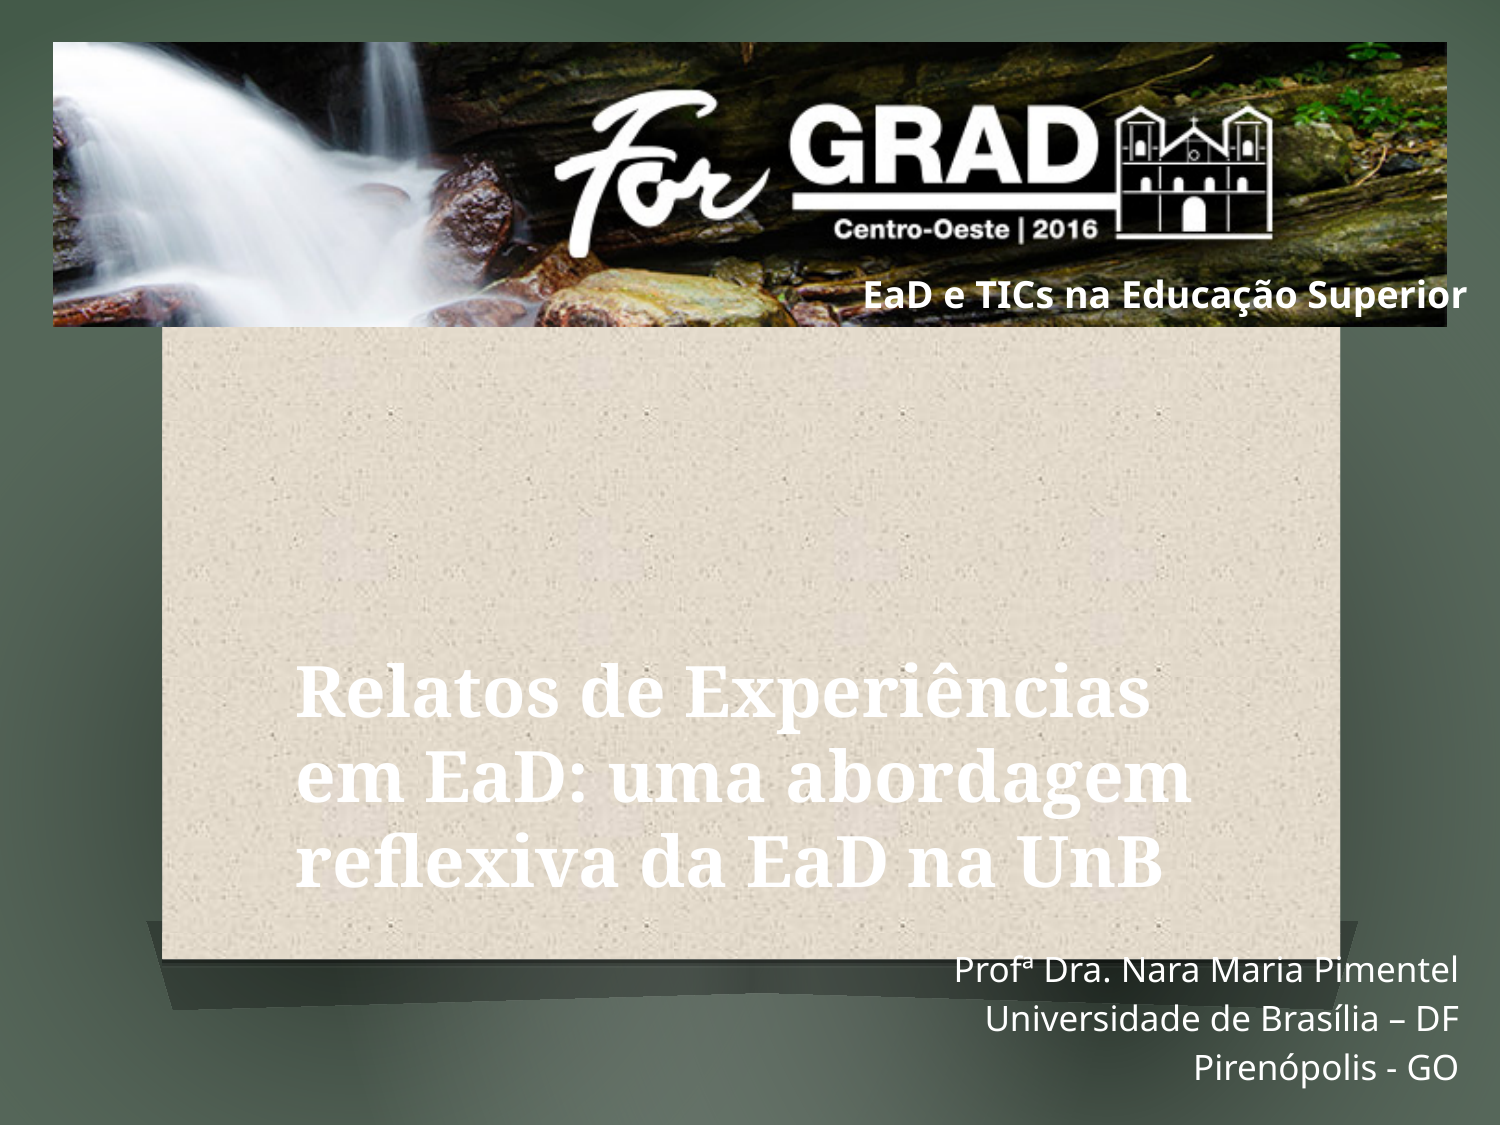

EaD e TICs na Educação Superior
# Relatos de Experiências em EaD: uma abordagem reflexiva da EaD na UnB
Profª Dra. Nara Maria Pimentel
Universidade de Brasília – DF
Pirenópolis - GO